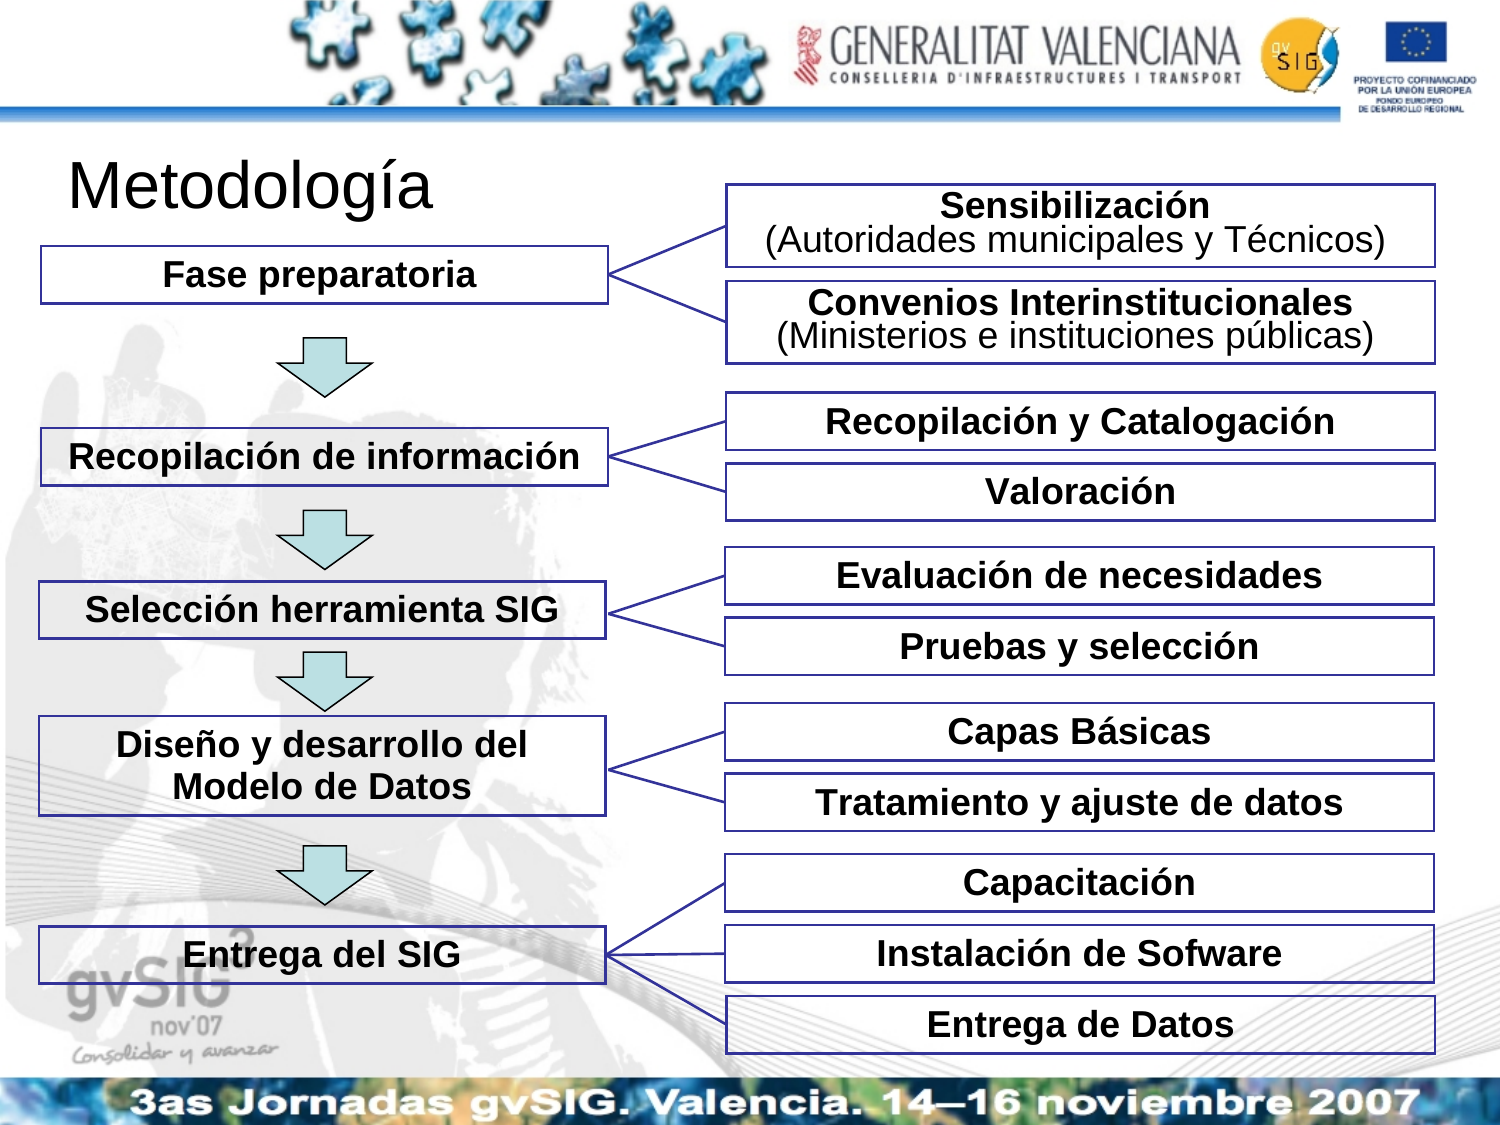

# Metodología
Sensibilización
(Autoridades municipales y Técnicos)
Convenios Interinstitucionales
(Ministerios e instituciones públicas)
Fase preparatoria
Recopilación y Catalogación
Valoración
Recopilación de información
Evaluación de necesidades
Pruebas y selección
Selección herramienta SIG
Capas Básicas
Tratamiento y ajuste de datos
Diseño y desarrollo del Modelo de Datos
Capacitación
Instalación de Sofware
Entrega de Datos
Entrega del SIG